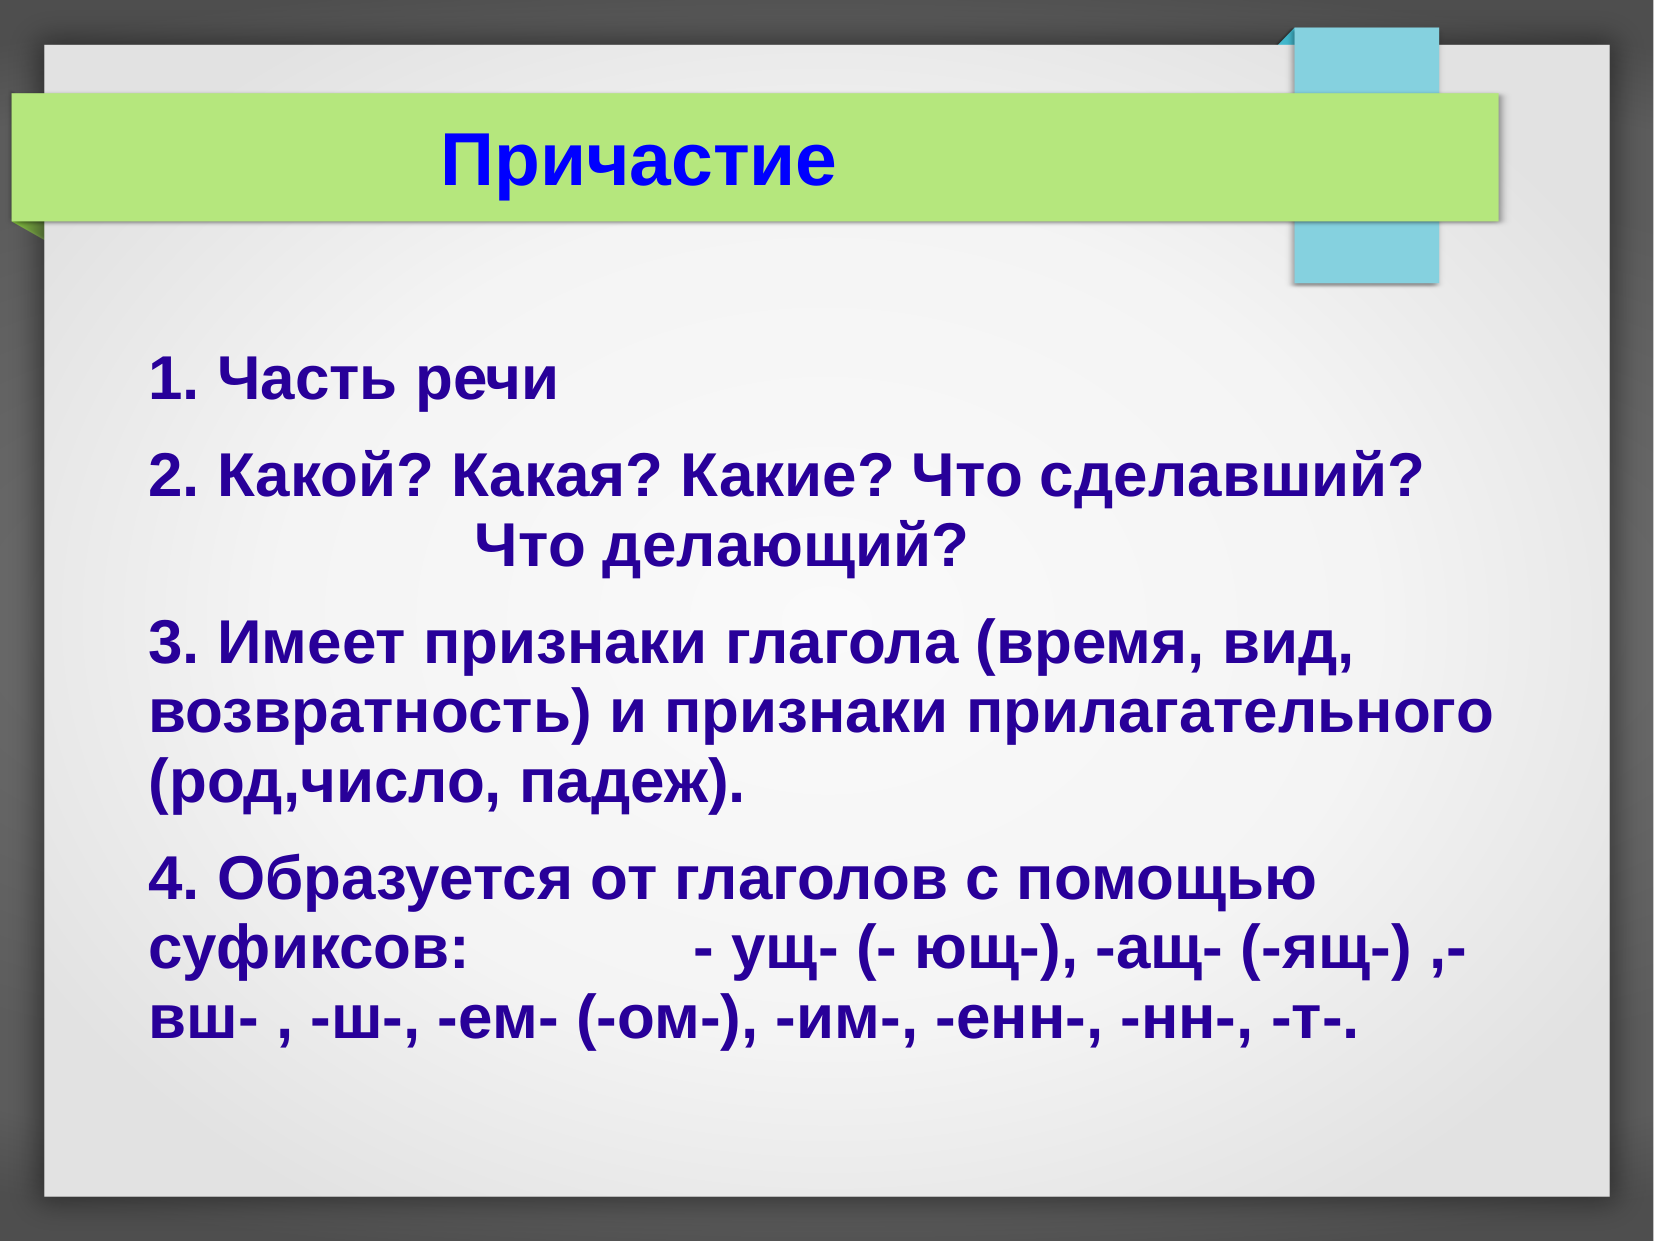

# Причастие
1. Часть речи
2. Какой? Какая? Какие? Что сделавший? Что делающий?
3. Имеет признаки глагола (время, вид, возвратность) и признаки прилагательного (род,число, падеж).
4. Образуется от глаголов с помощью суфиксов: - ущ- (- ющ-), -ащ- (-ящ-) ,-вш- , -ш-, -ем- (-ом-), -им-, -енн-, -нн-, -т-.